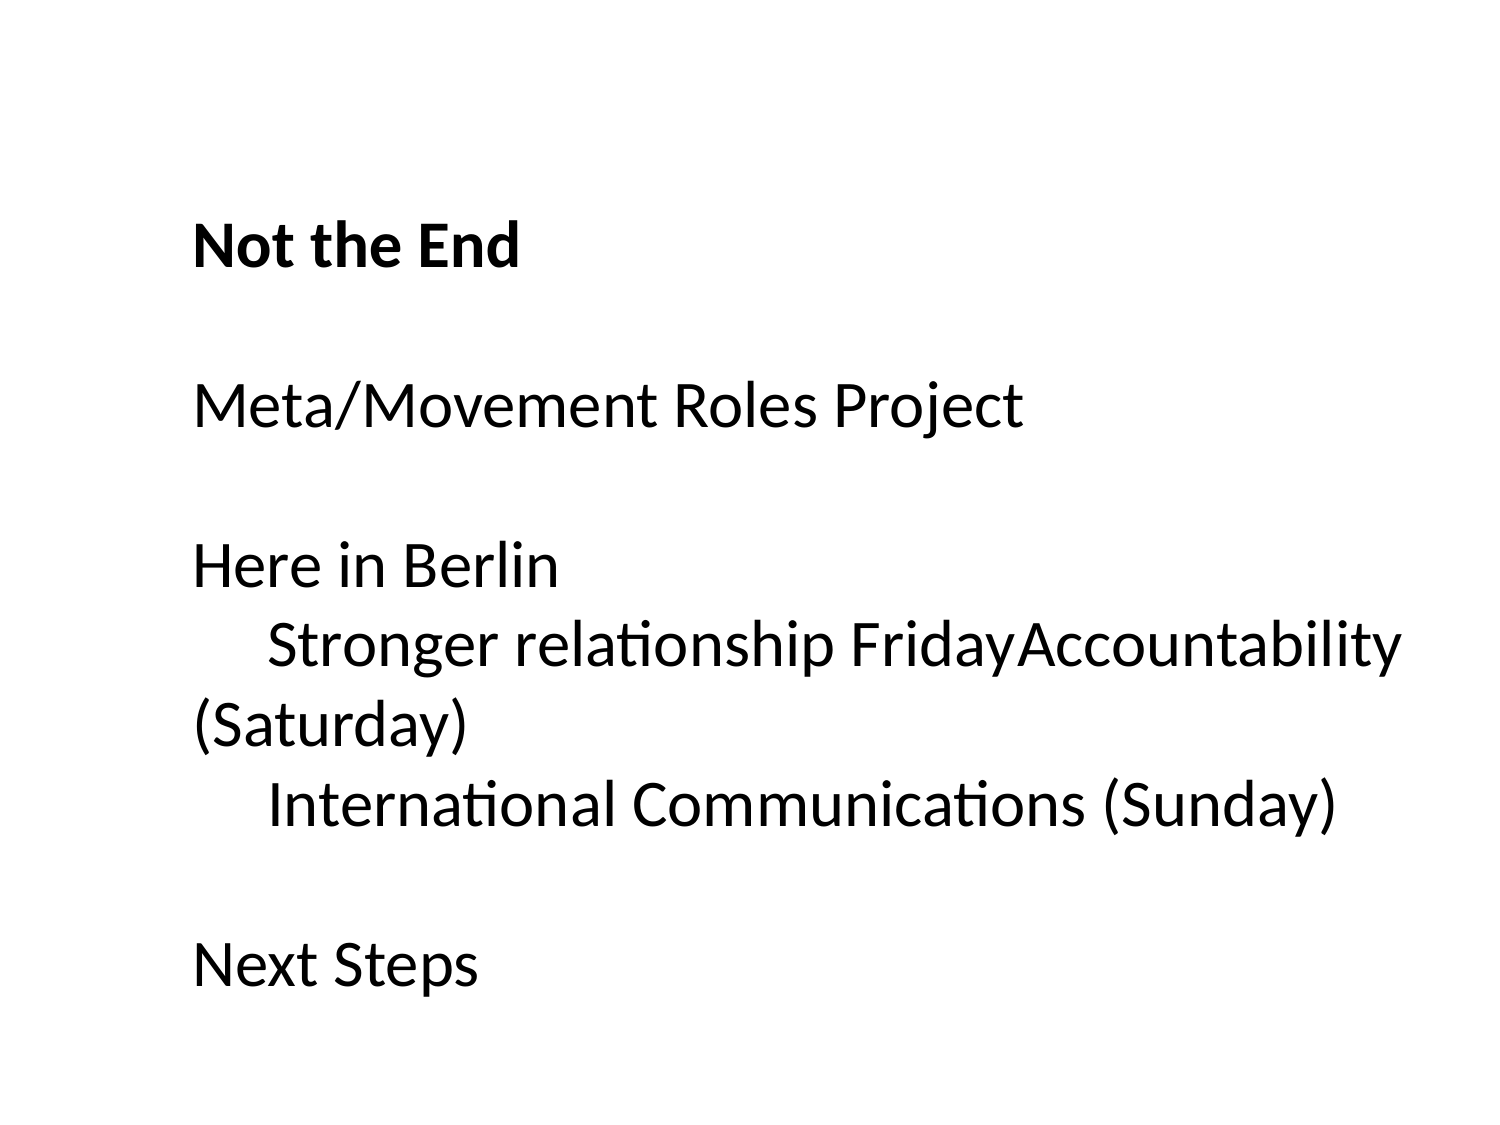

Not the End
Meta/Movement Roles Project
Here in Berlin
	Stronger relationship Friday	Accountability (Saturday)
	International Communications (Sunday)
Next Steps